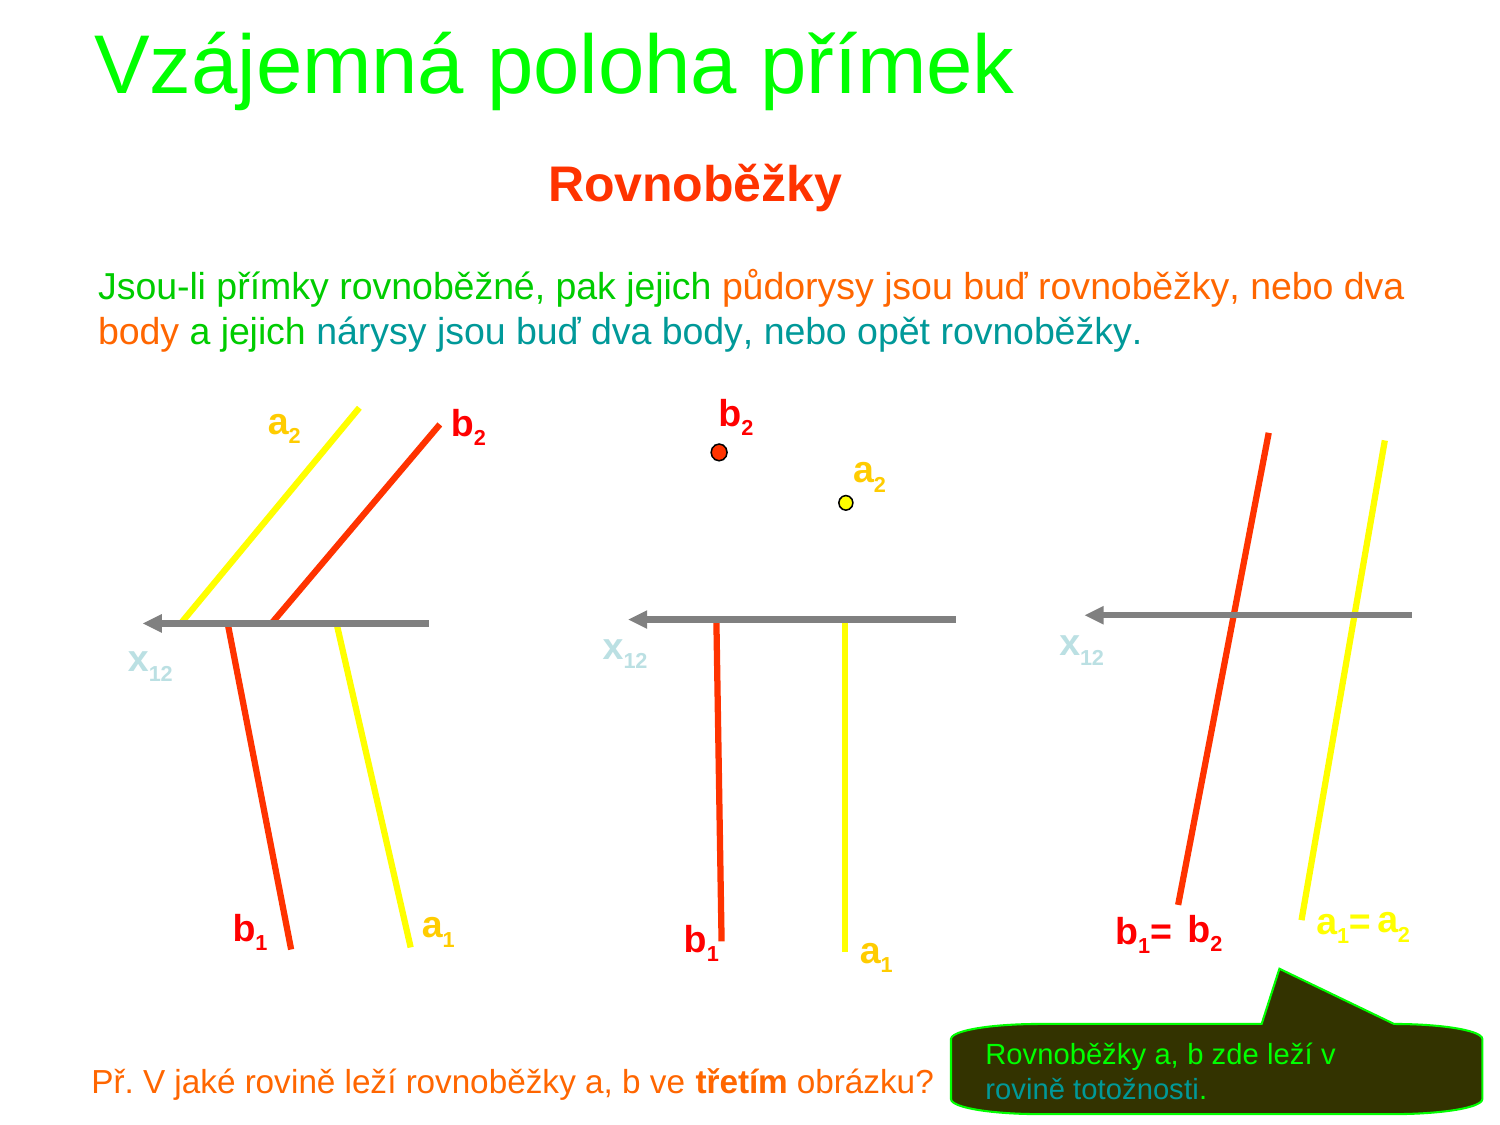

# Vzájemná poloha přímek
 			Rovnoběžky
Jsou-li přímky rovnoběžné, pak jejich půdorysy jsou buď rovnoběžky, nebo dva body a jejich nárysy jsou buď dva body, nebo opět rovnoběžky.
b2
a2
b2
x12
a2
a1=
b2
b1=
a2
x12
x12
a1
b1
b1
a1
Rovnoběžky a, b zde leží v rovině totožnosti.
Př. V jaké rovině leží rovnoběžky a, b ve třetím obrázku?